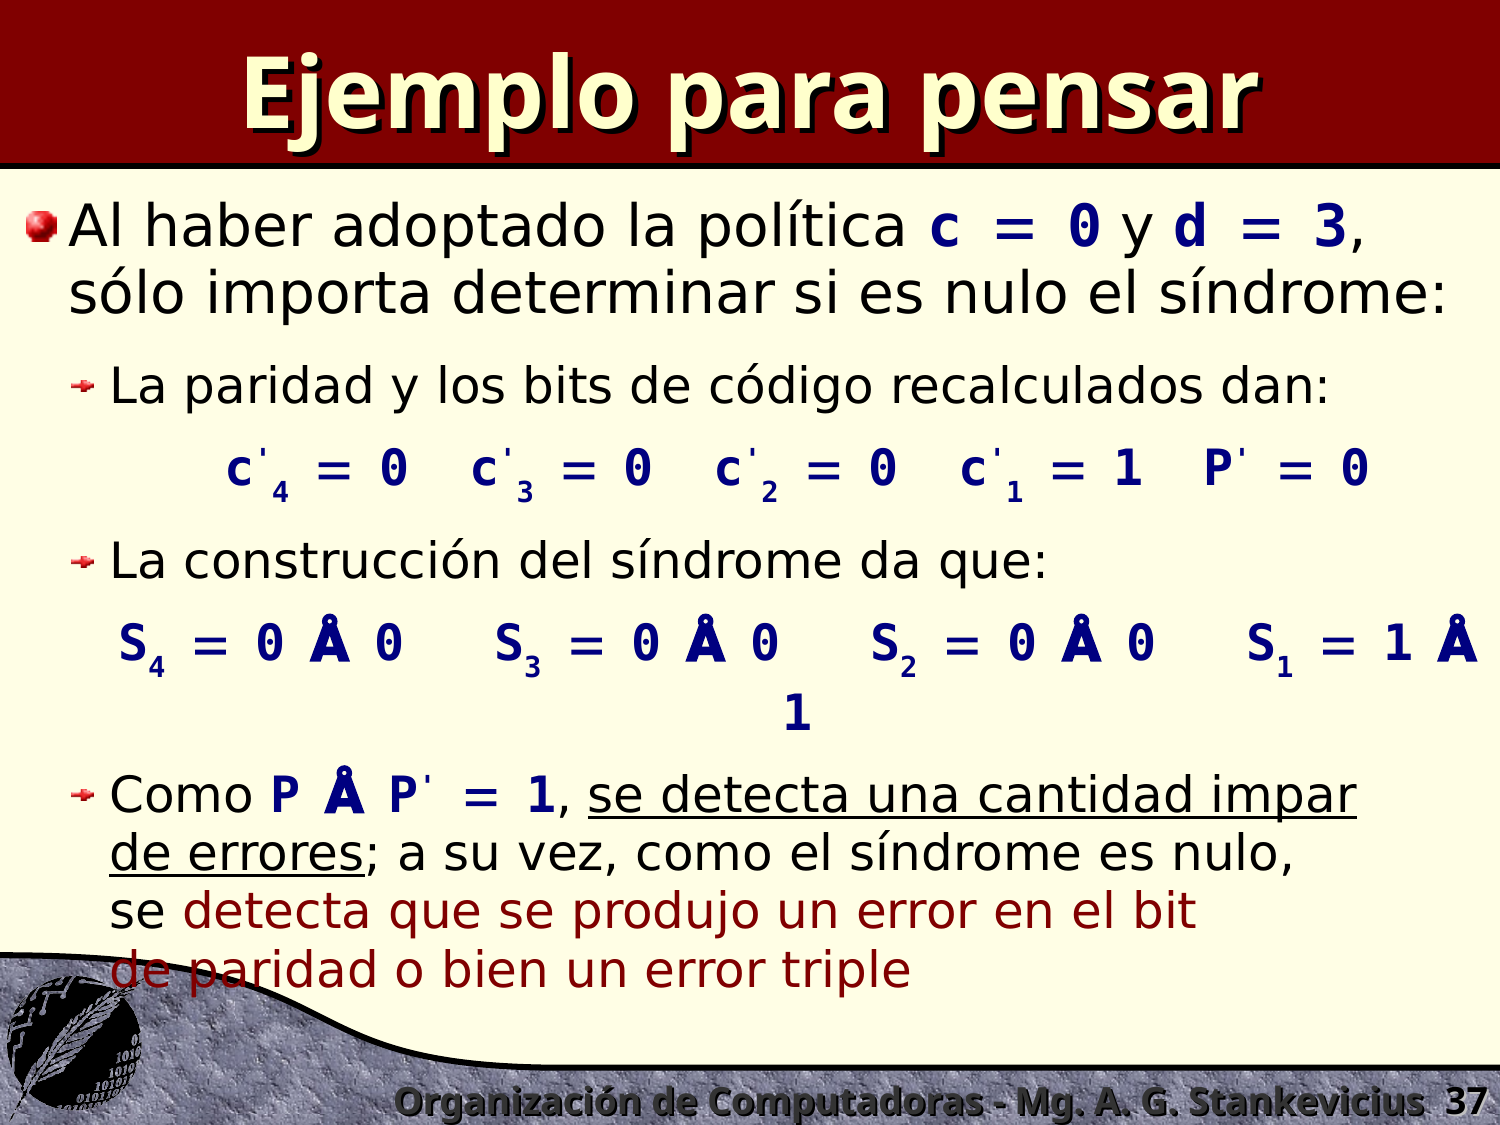

# Ejemplo para pensar
Al haber adoptado la política c = 0 y d = 3,
sólo importa determinar si es nulo el síndrome:
La paridad y los bits de código recalculados dan:
c'4 = 0 c'3 = 0 c'2 = 0 c'1 = 1 P' = 0
La construcción del síndrome da que:
S4 = 0 Å 0 S3 = 0 Å 0 S2 = 0 Å 0 S1 = 1 Å 1
Como P Å P' = 1, se detecta una cantidad impar
de errores; a su vez, como el síndrome es nulo,
se detecta que se produjo un error en el bit
de paridad o bien un error triple
37